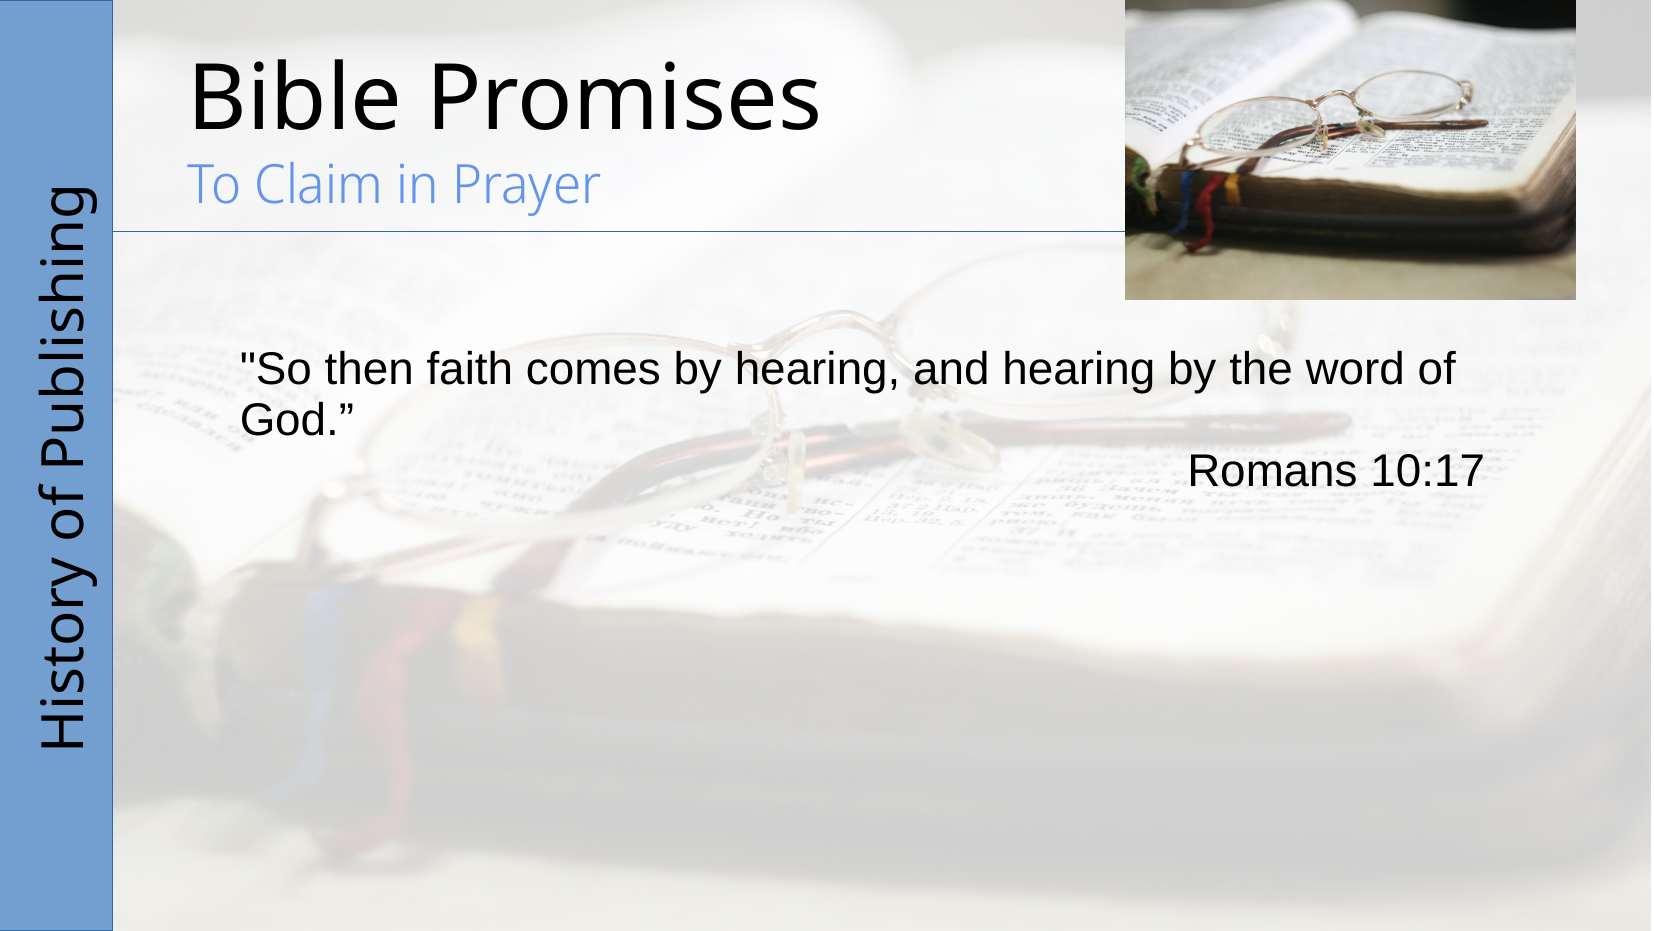

# Bible Promises
To Claim in Prayer
"So then faith comes by hearing, and hearing by the word of God.”
Romans 10:17
History of Publishing